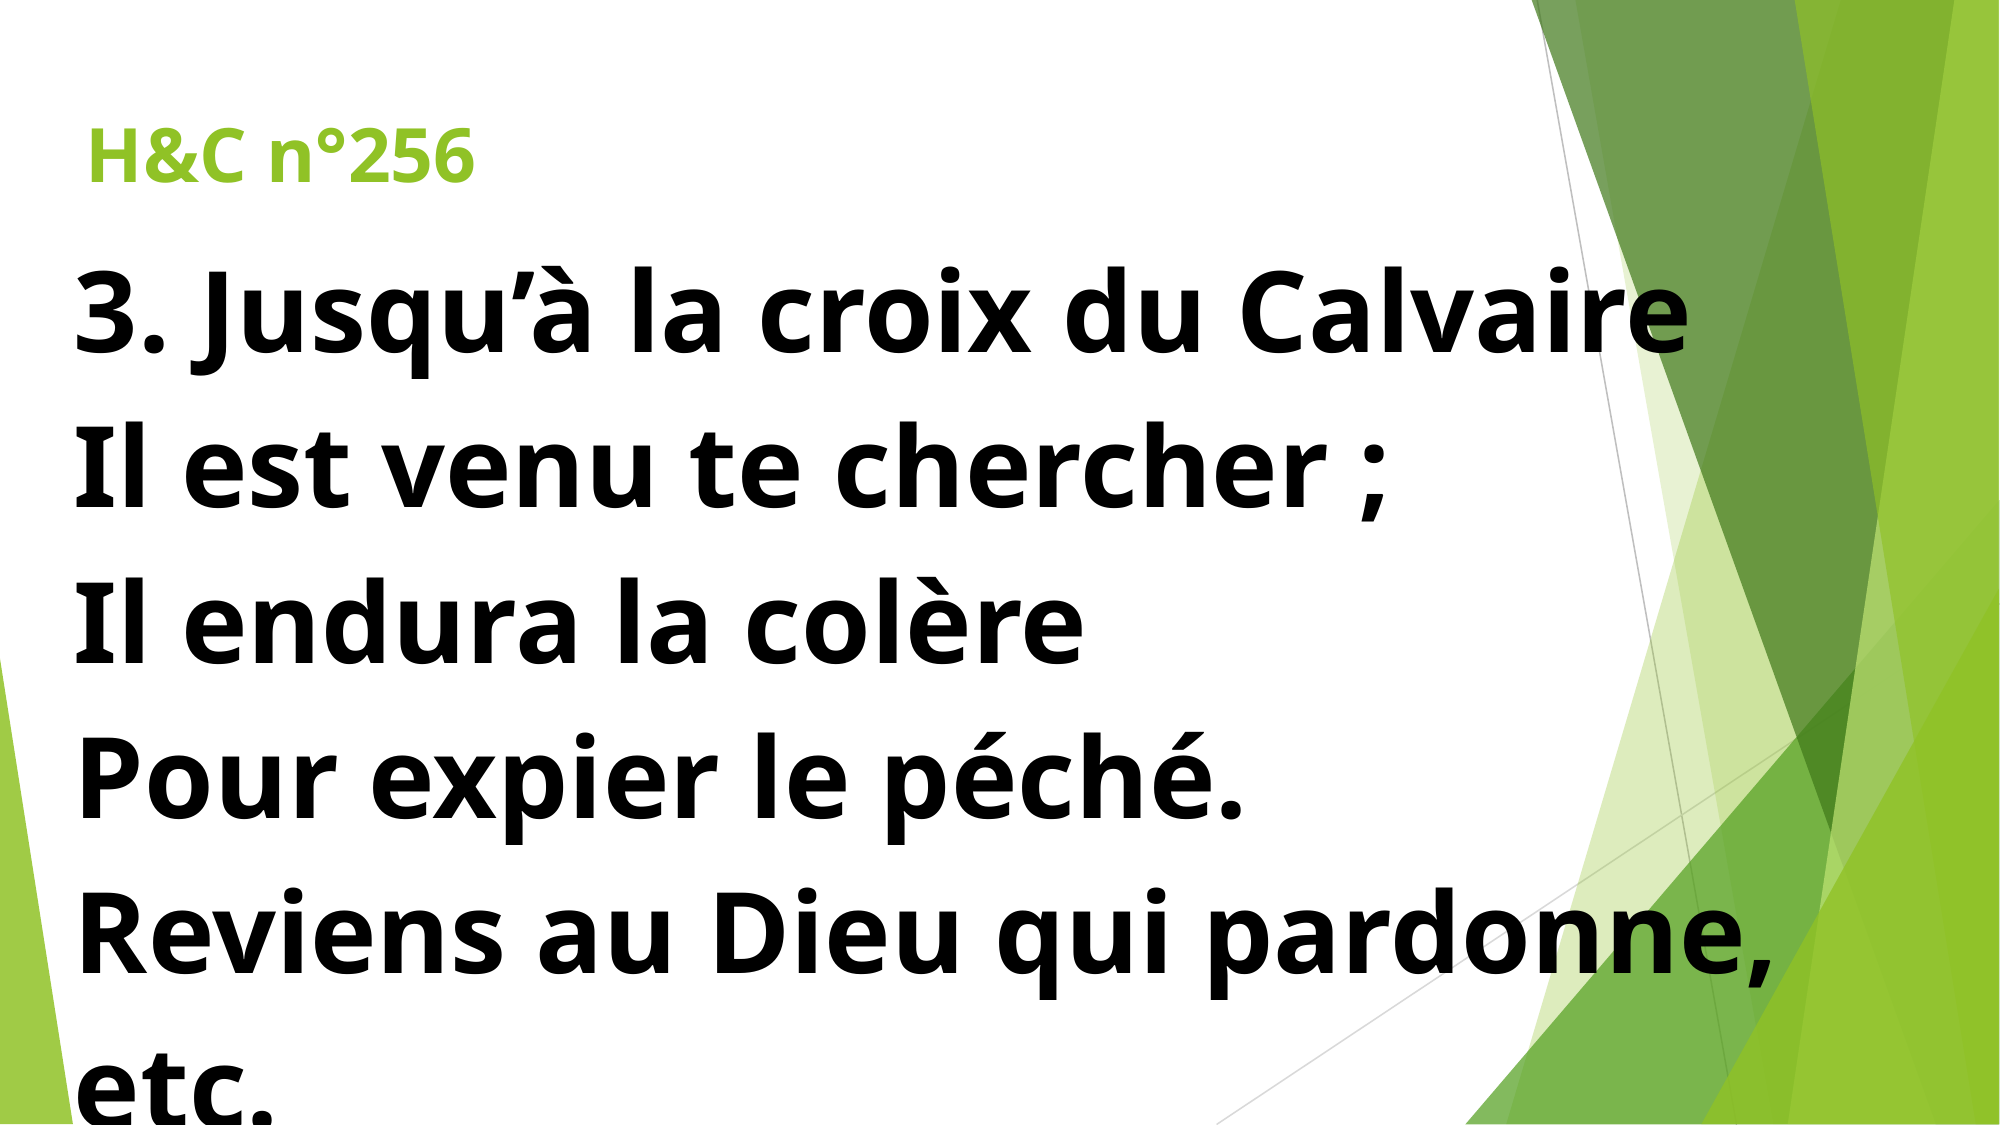

H&C n°256
3. Jusqu’à la croix du Calvaire
Il est venu te chercher ;
Il endura la colère
Pour expier le péché.
Reviens au Dieu qui pardonne, etc.